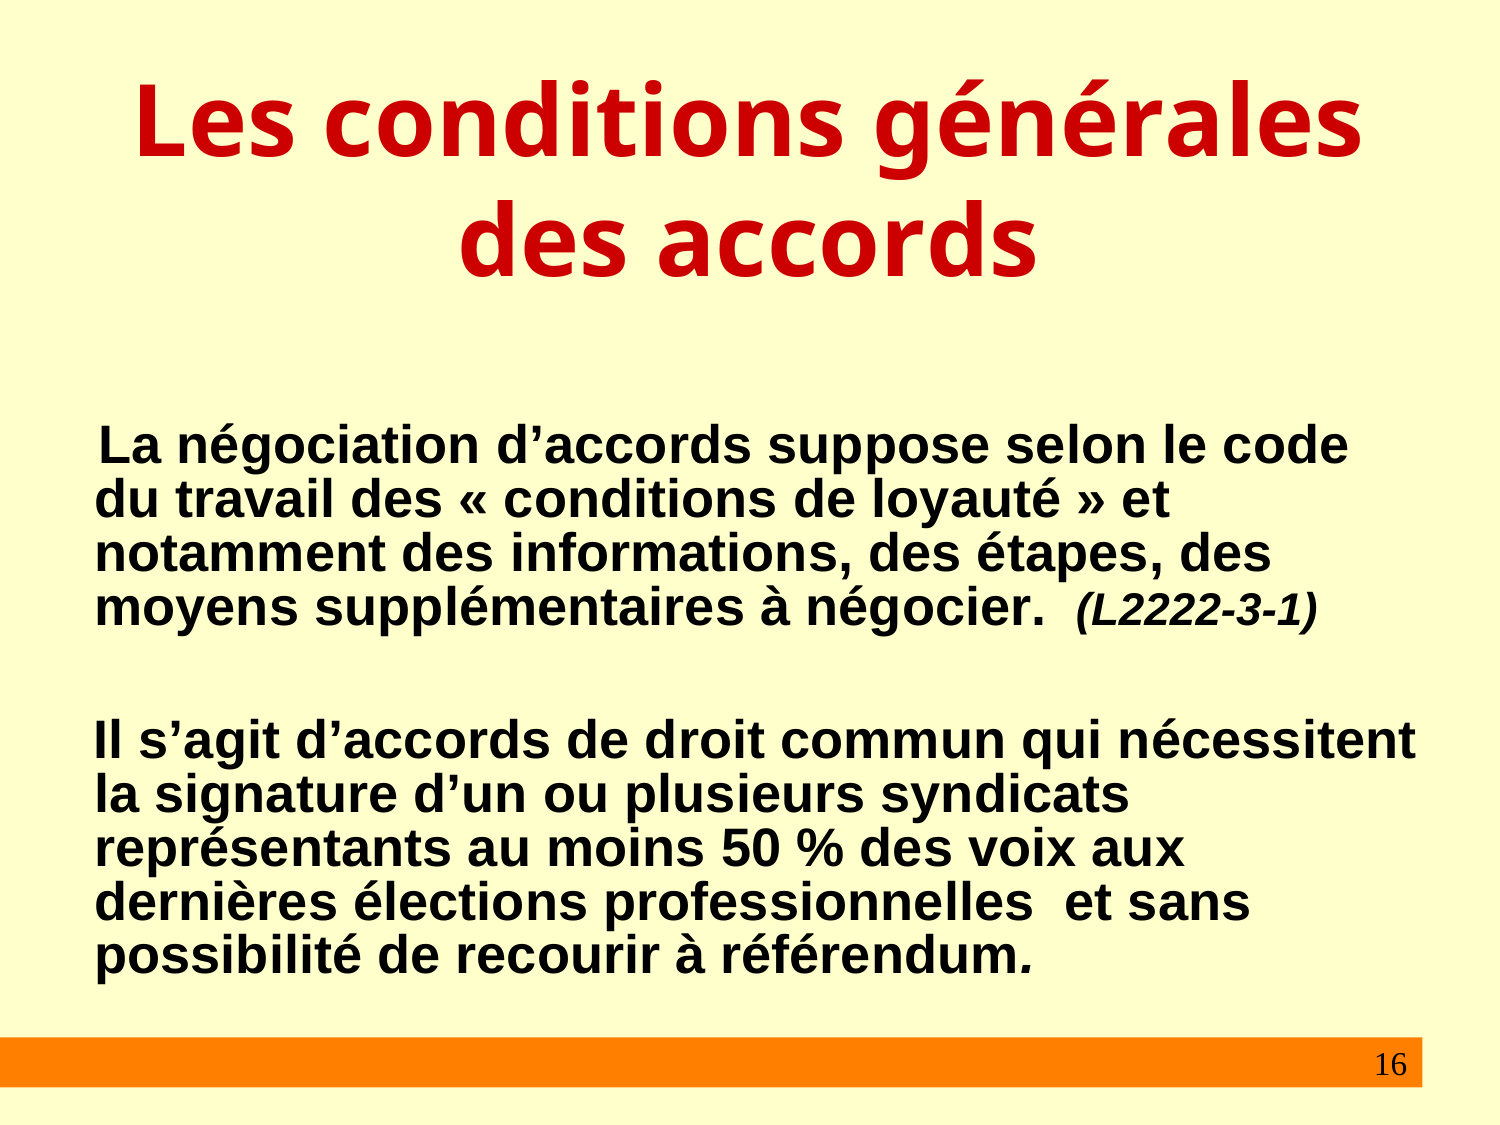

# Les conditions générales des accords
 La négociation d’accords suppose selon le code du travail des « conditions de loyauté » et notamment des informations, des étapes, des moyens supplémentaires à négocier. (L2222-3-1)
 Il s’agit d’accords de droit commun qui nécessitent la signature d’un ou plusieurs syndicats représentants au moins 50 % des voix aux dernières élections professionnelles et sans possibilité de recourir à référendum.